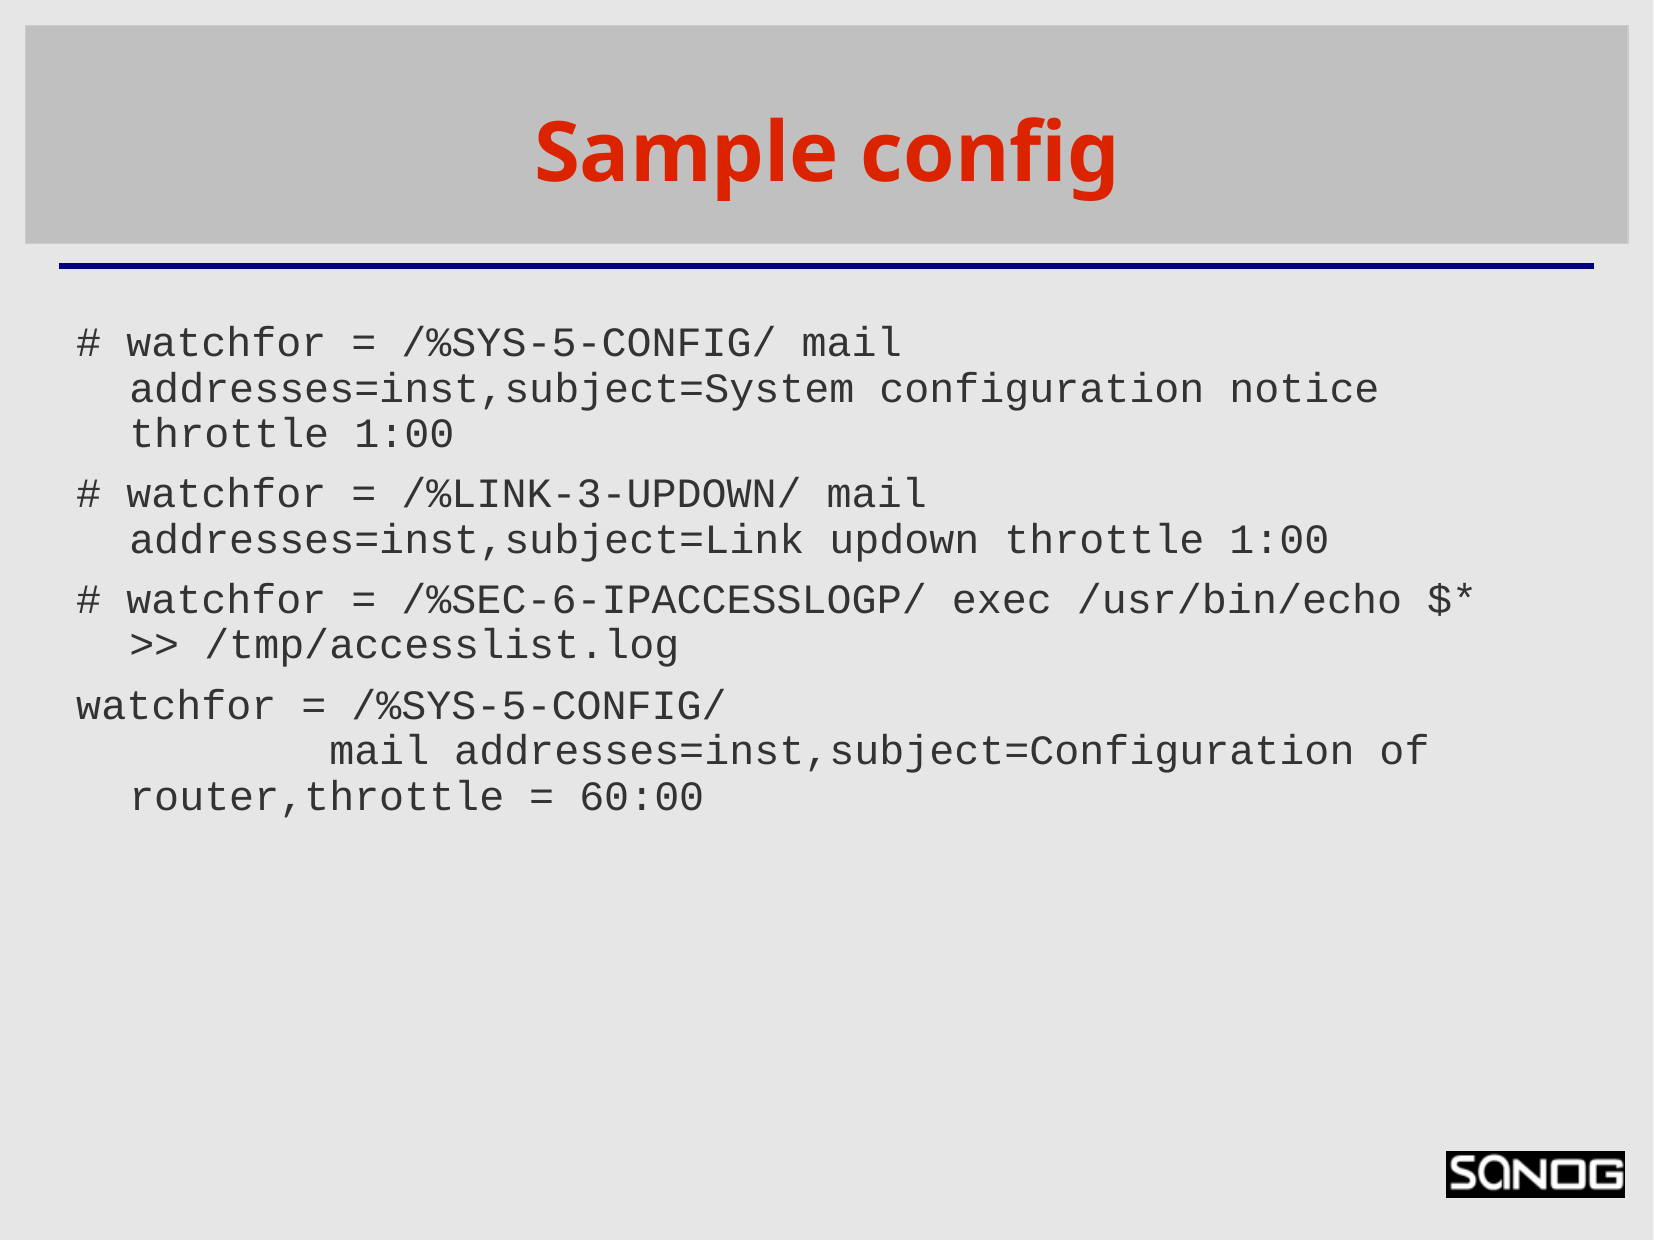

# Sample config
# watchfor = /%SYS-5-CONFIG/ mail addresses=inst,subject=System configuration notice throttle 1:00
# watchfor = /%LINK-3-UPDOWN/ mail addresses=inst,subject=Link updown throttle 1:00
# watchfor = /%SEC-6-IPACCESSLOGP/ exec /usr/bin/echo $* >> /tmp/accesslist.log
watchfor = /%SYS-5-CONFIG/
 mail addresses=inst,subject=Configuration of router,throttle = 60:00